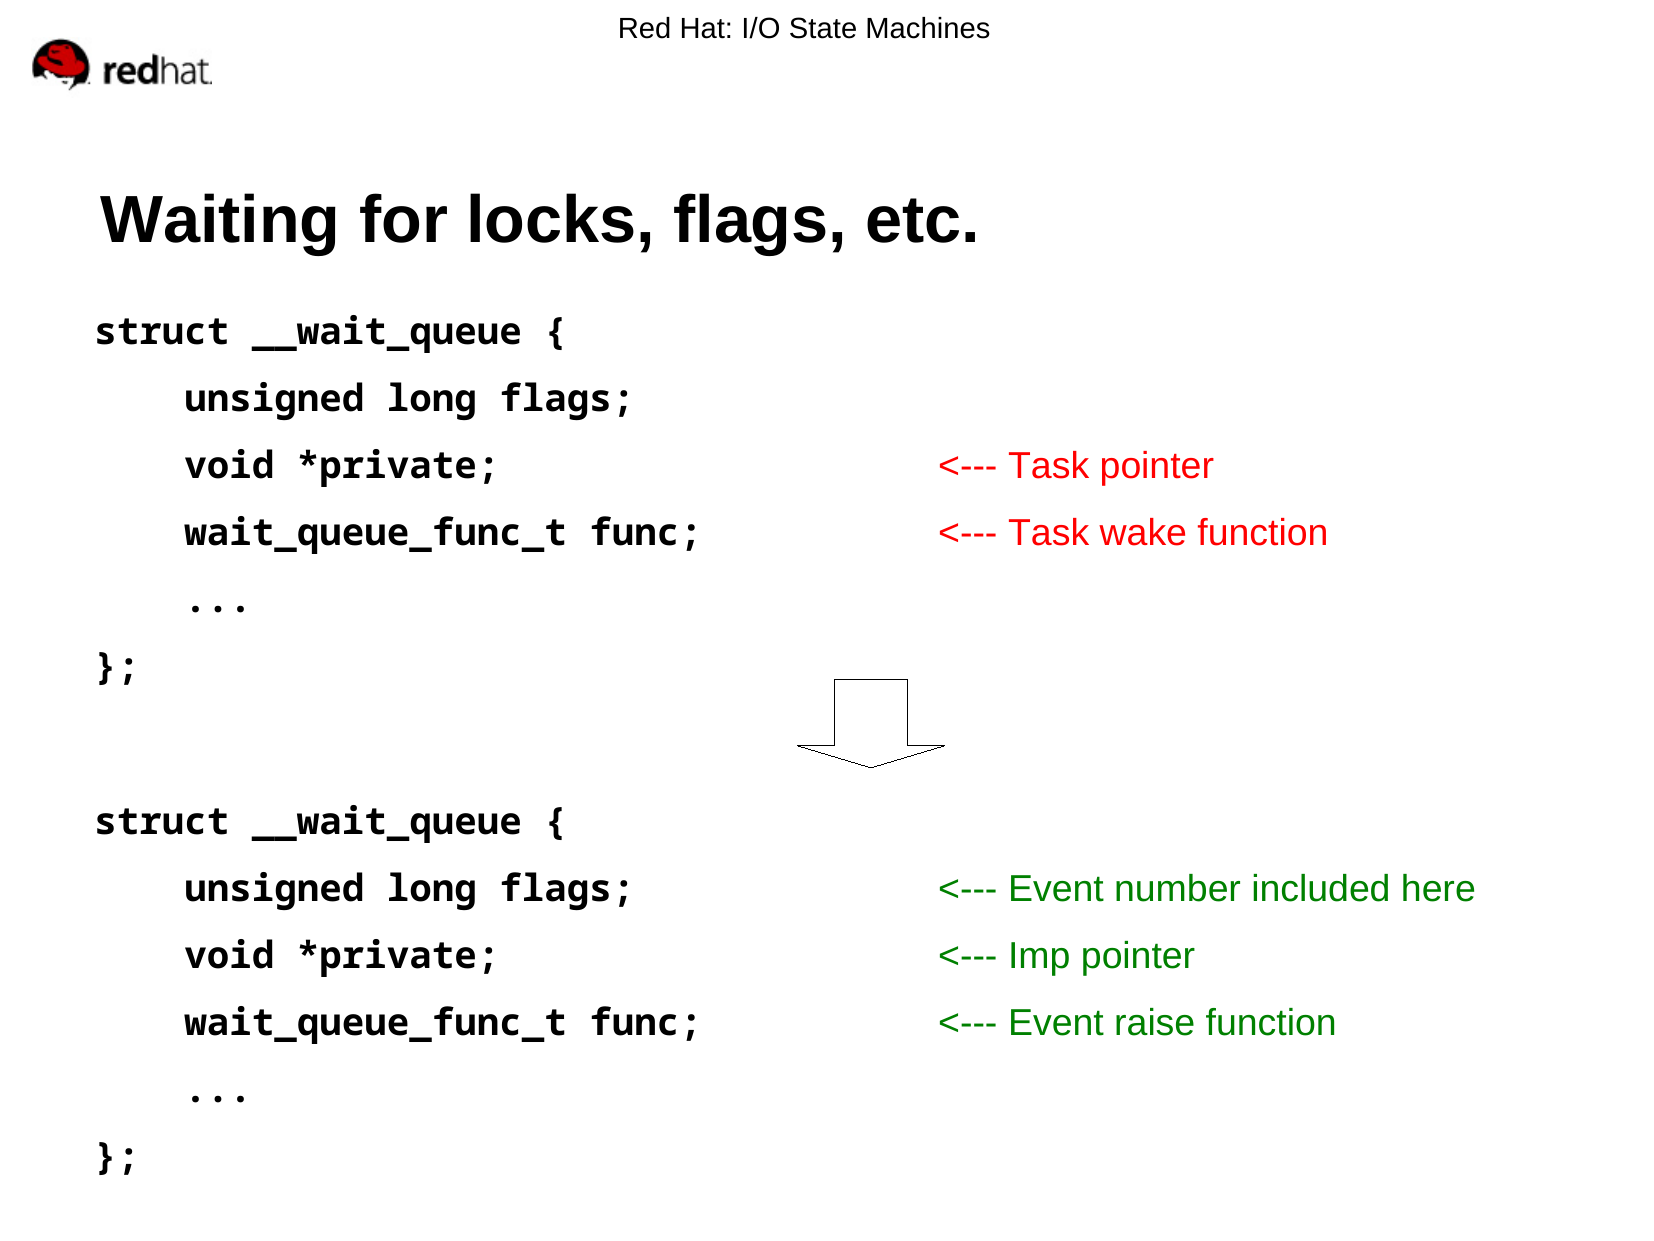

# Waiting for locks, flags, etc.
struct __wait_queue {
 unsigned long flags;
 void *private;			<--- Task pointer
 wait_queue_func_t func;		<--- Task wake function
 ...
};
struct __wait_queue {
 unsigned long flags;			<--- Event number included here
 void *private;			<--- Imp pointer
 wait_queue_func_t func;		<--- Event raise function
 ...
};